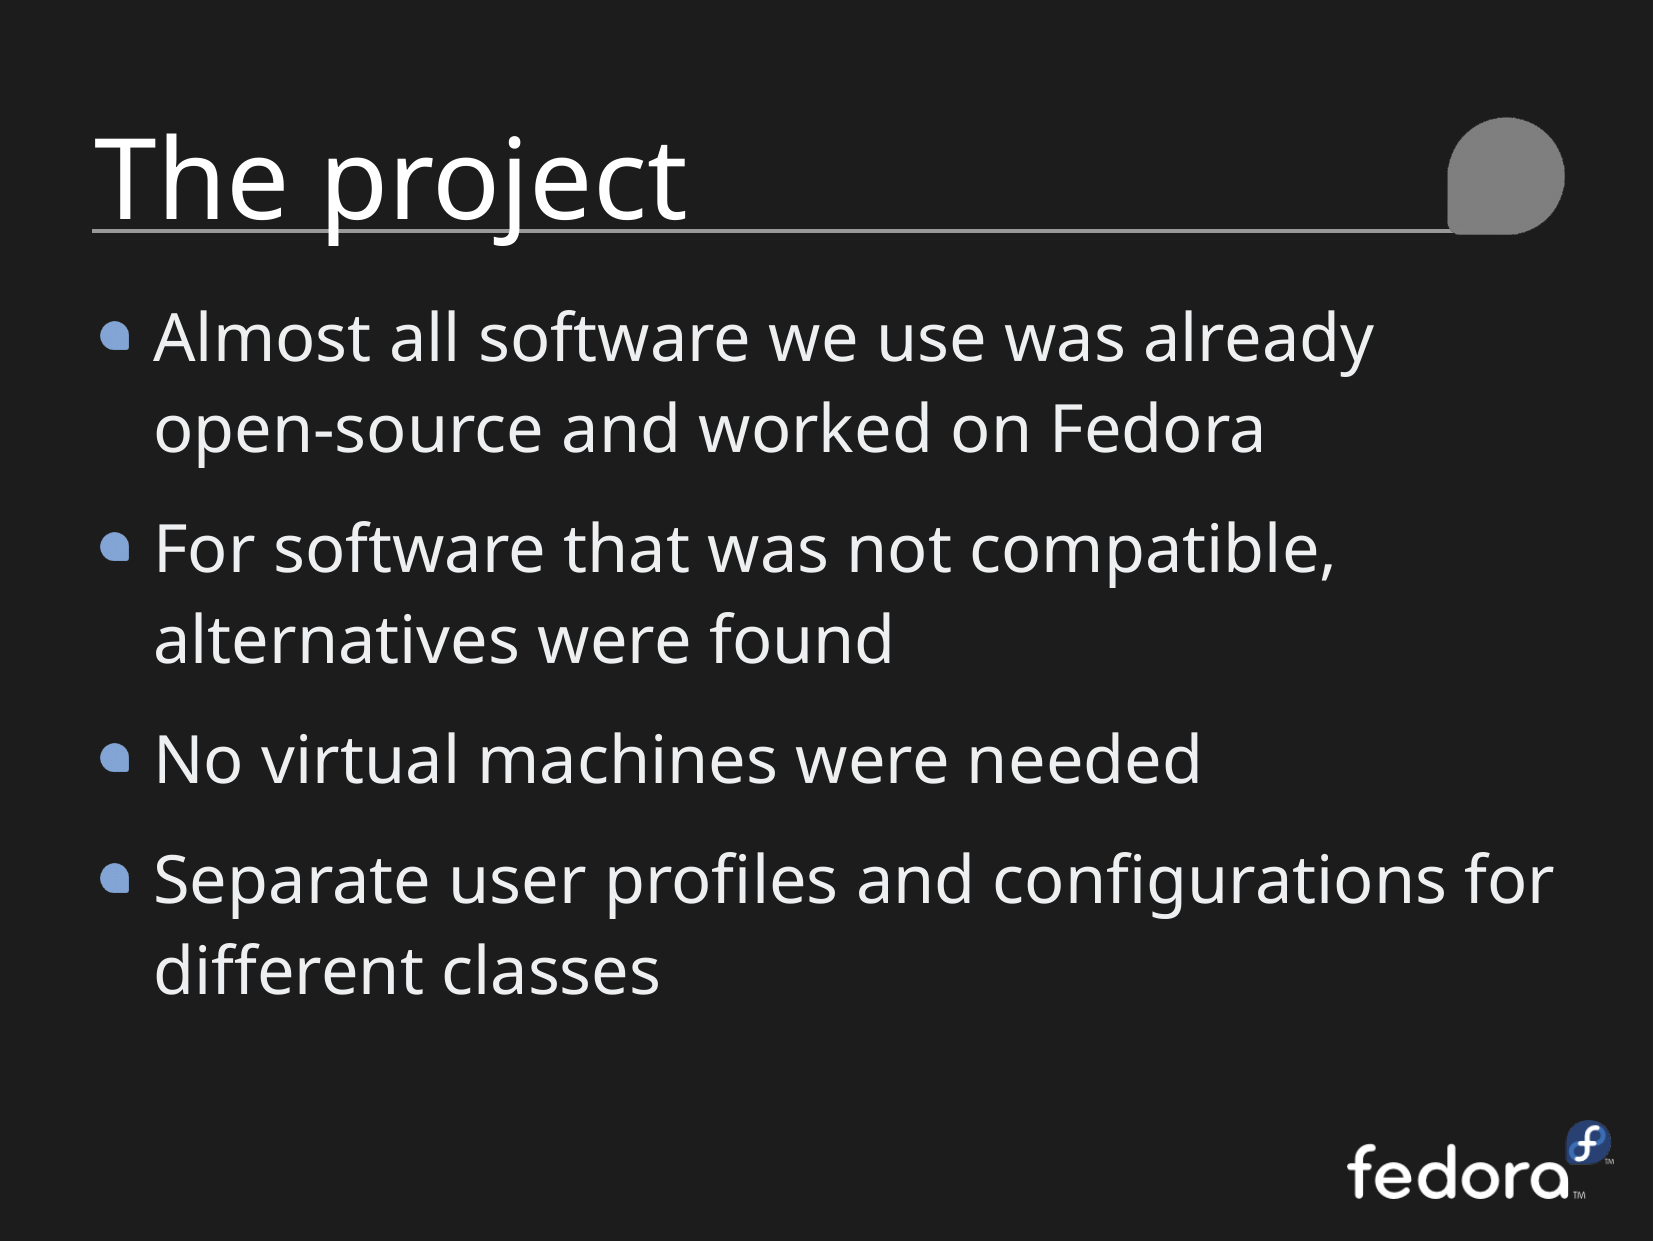

The project
# Almost all software we use was already open-source and worked on Fedora
For software that was not compatible, alternatives were found
No virtual machines were needed
Separate user profiles and configurations for different classes